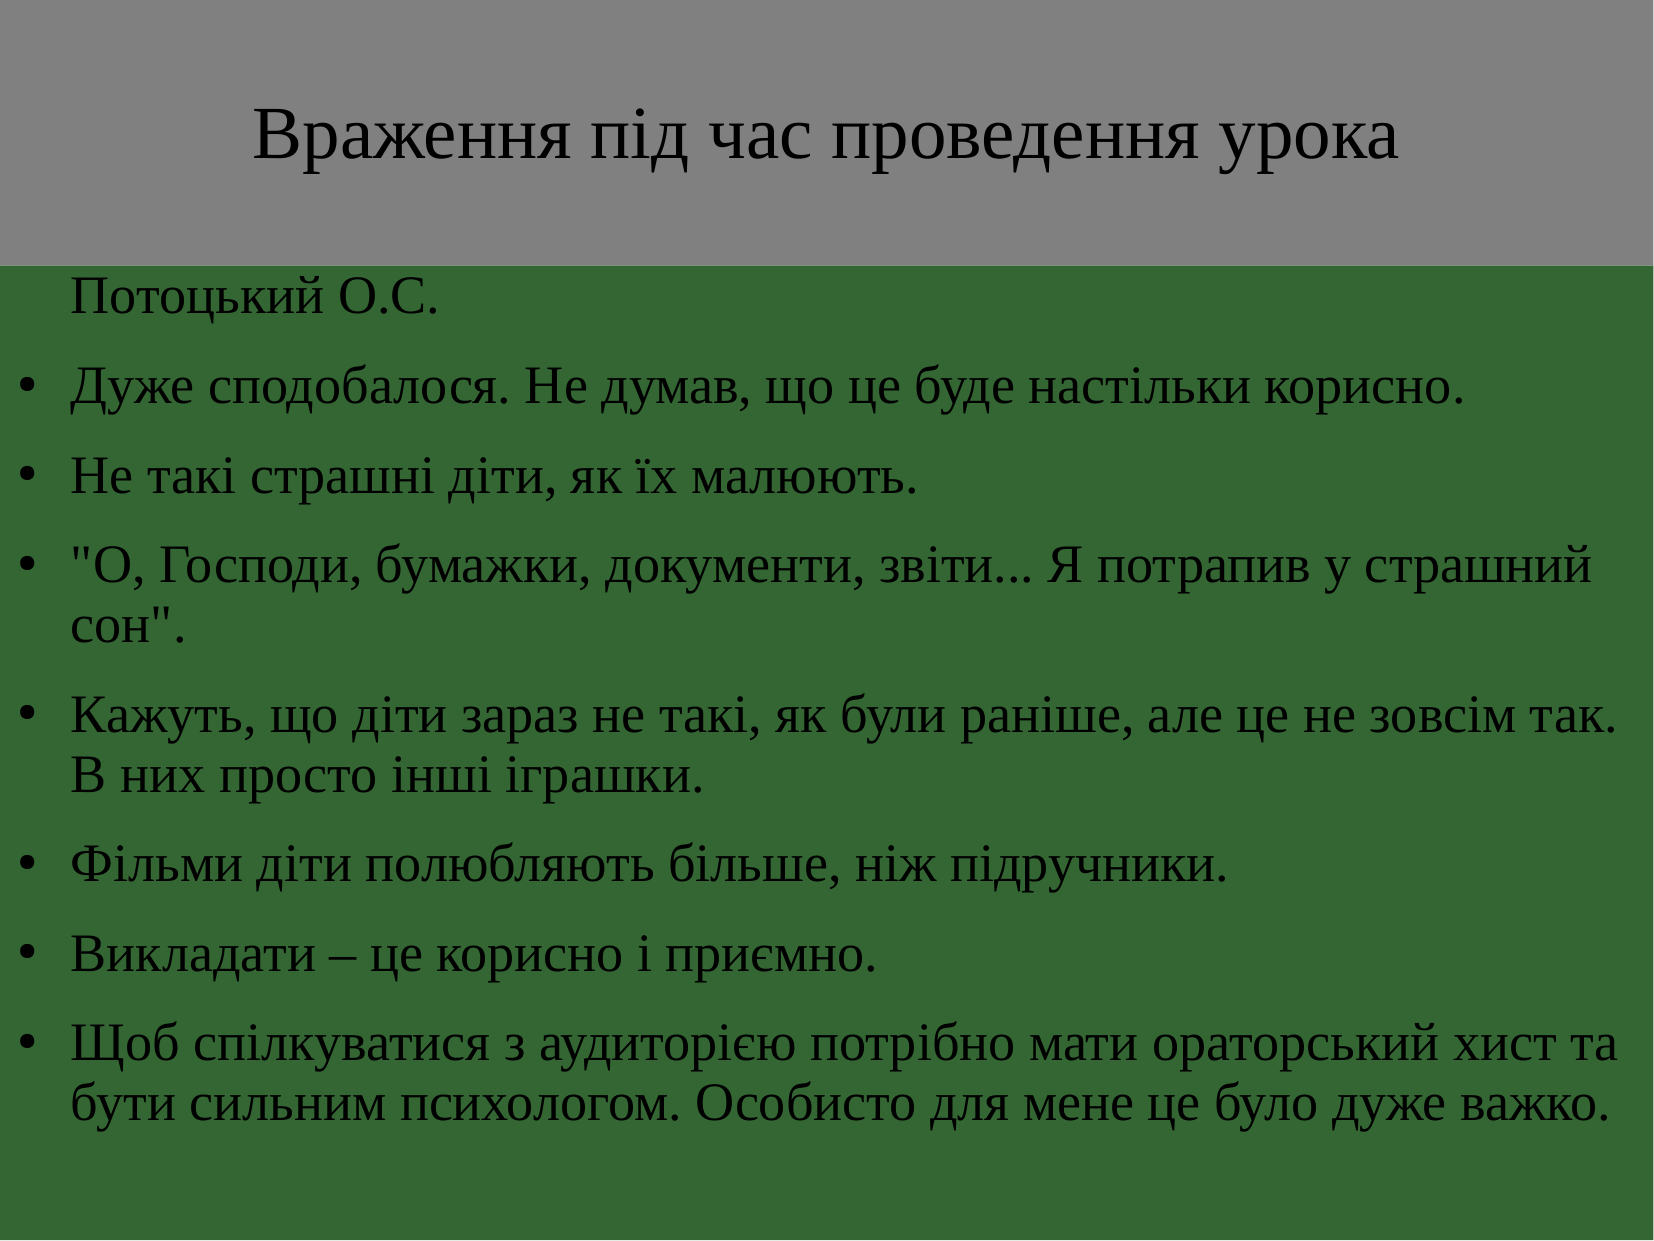

# Враження під час проведення урока
Потоцький О.С.
Дуже сподобалося. Не думав, що це буде настільки корисно.
Не такі страшні діти, як їх малюють.
"О, Господи, бумажки, документи, звіти... Я потрапив у страшний сон".
Кажуть, що діти зараз не такі, як були раніше, але це не зовсім так. В них просто інші іграшки.
Фільми діти полюбляють більше, ніж підручники.
Викладати – це корисно і приємно.
Щоб спілкуватися з аудиторією потрібно мати ораторський хист та бути сильним психологом. Особисто для мене це було дуже важко.